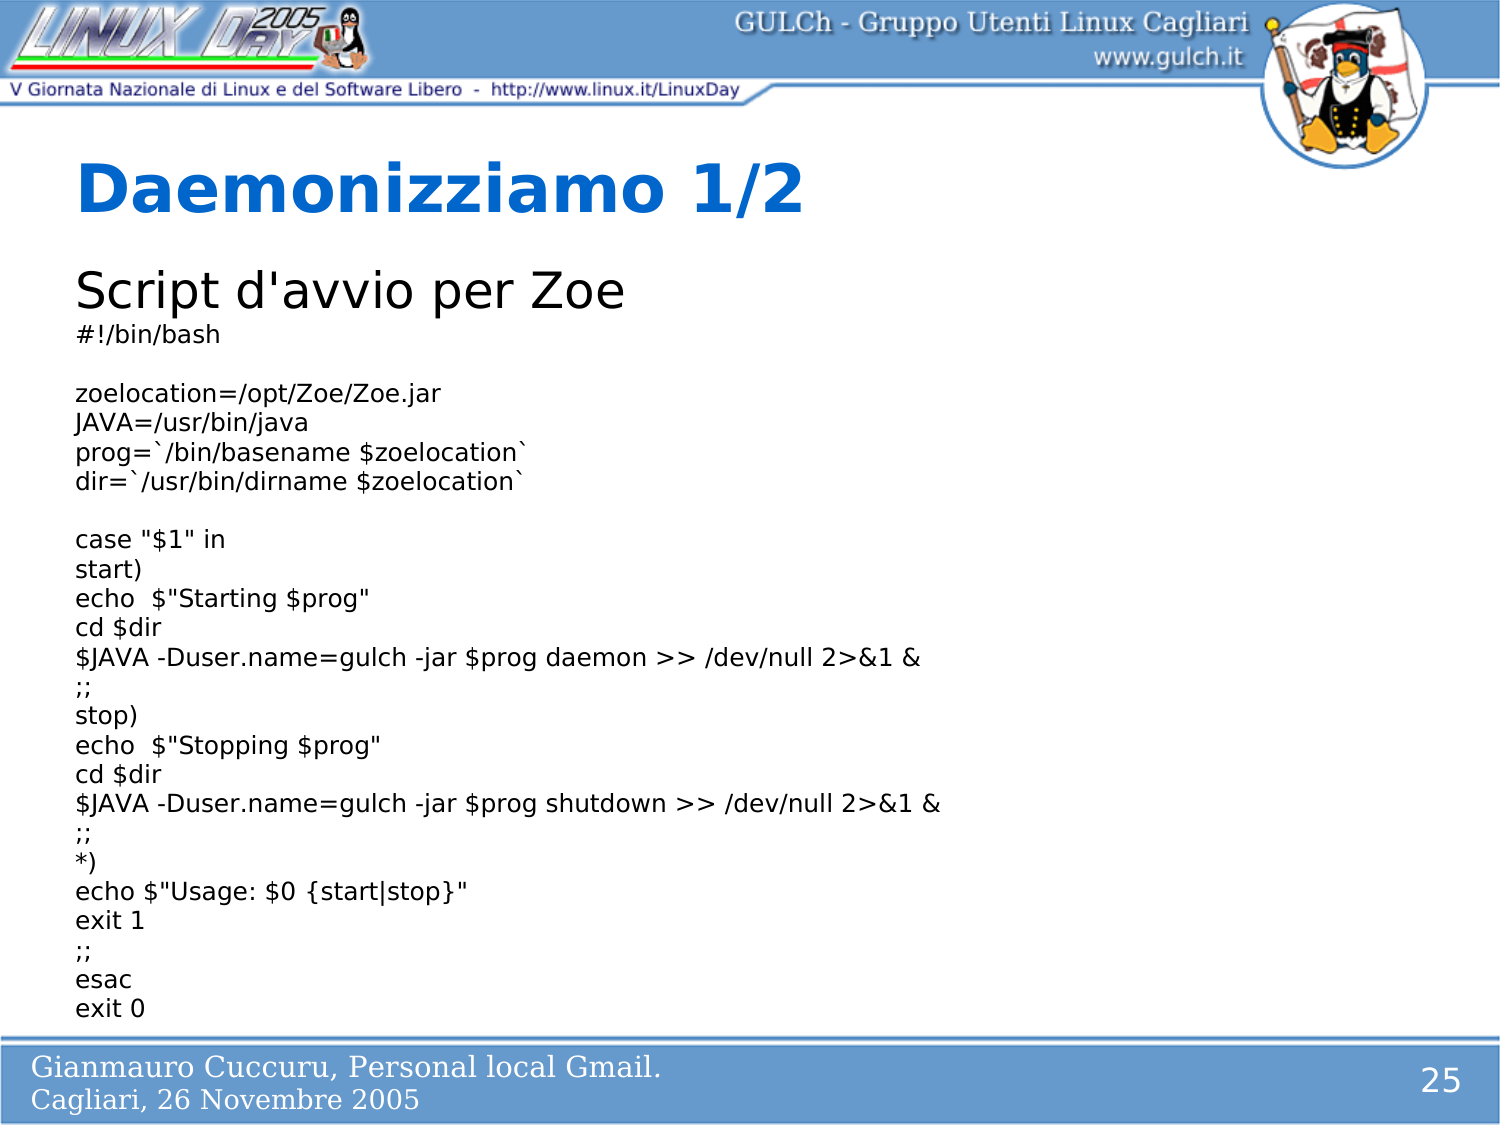

Daemonizziamo 1/2
Script d'avvio per Zoe
#!/bin/bash
zoelocation=/opt/Zoe/Zoe.jar
JAVA=/usr/bin/java
prog=`/bin/basename $zoelocation`
dir=`/usr/bin/dirname $zoelocation`
case "$1" in
start)
echo $"Starting $prog"
cd $dir
$JAVA -Duser.name=gulch -jar $prog daemon >> /dev/null 2>&1 &
;;
stop)
echo $"Stopping $prog"
cd $dir
$JAVA -Duser.name=gulch -jar $prog shutdown >> /dev/null 2>&1 &
;;
*)
echo $"Usage: $0 {start|stop}"
exit 1
;;
esac
exit 0